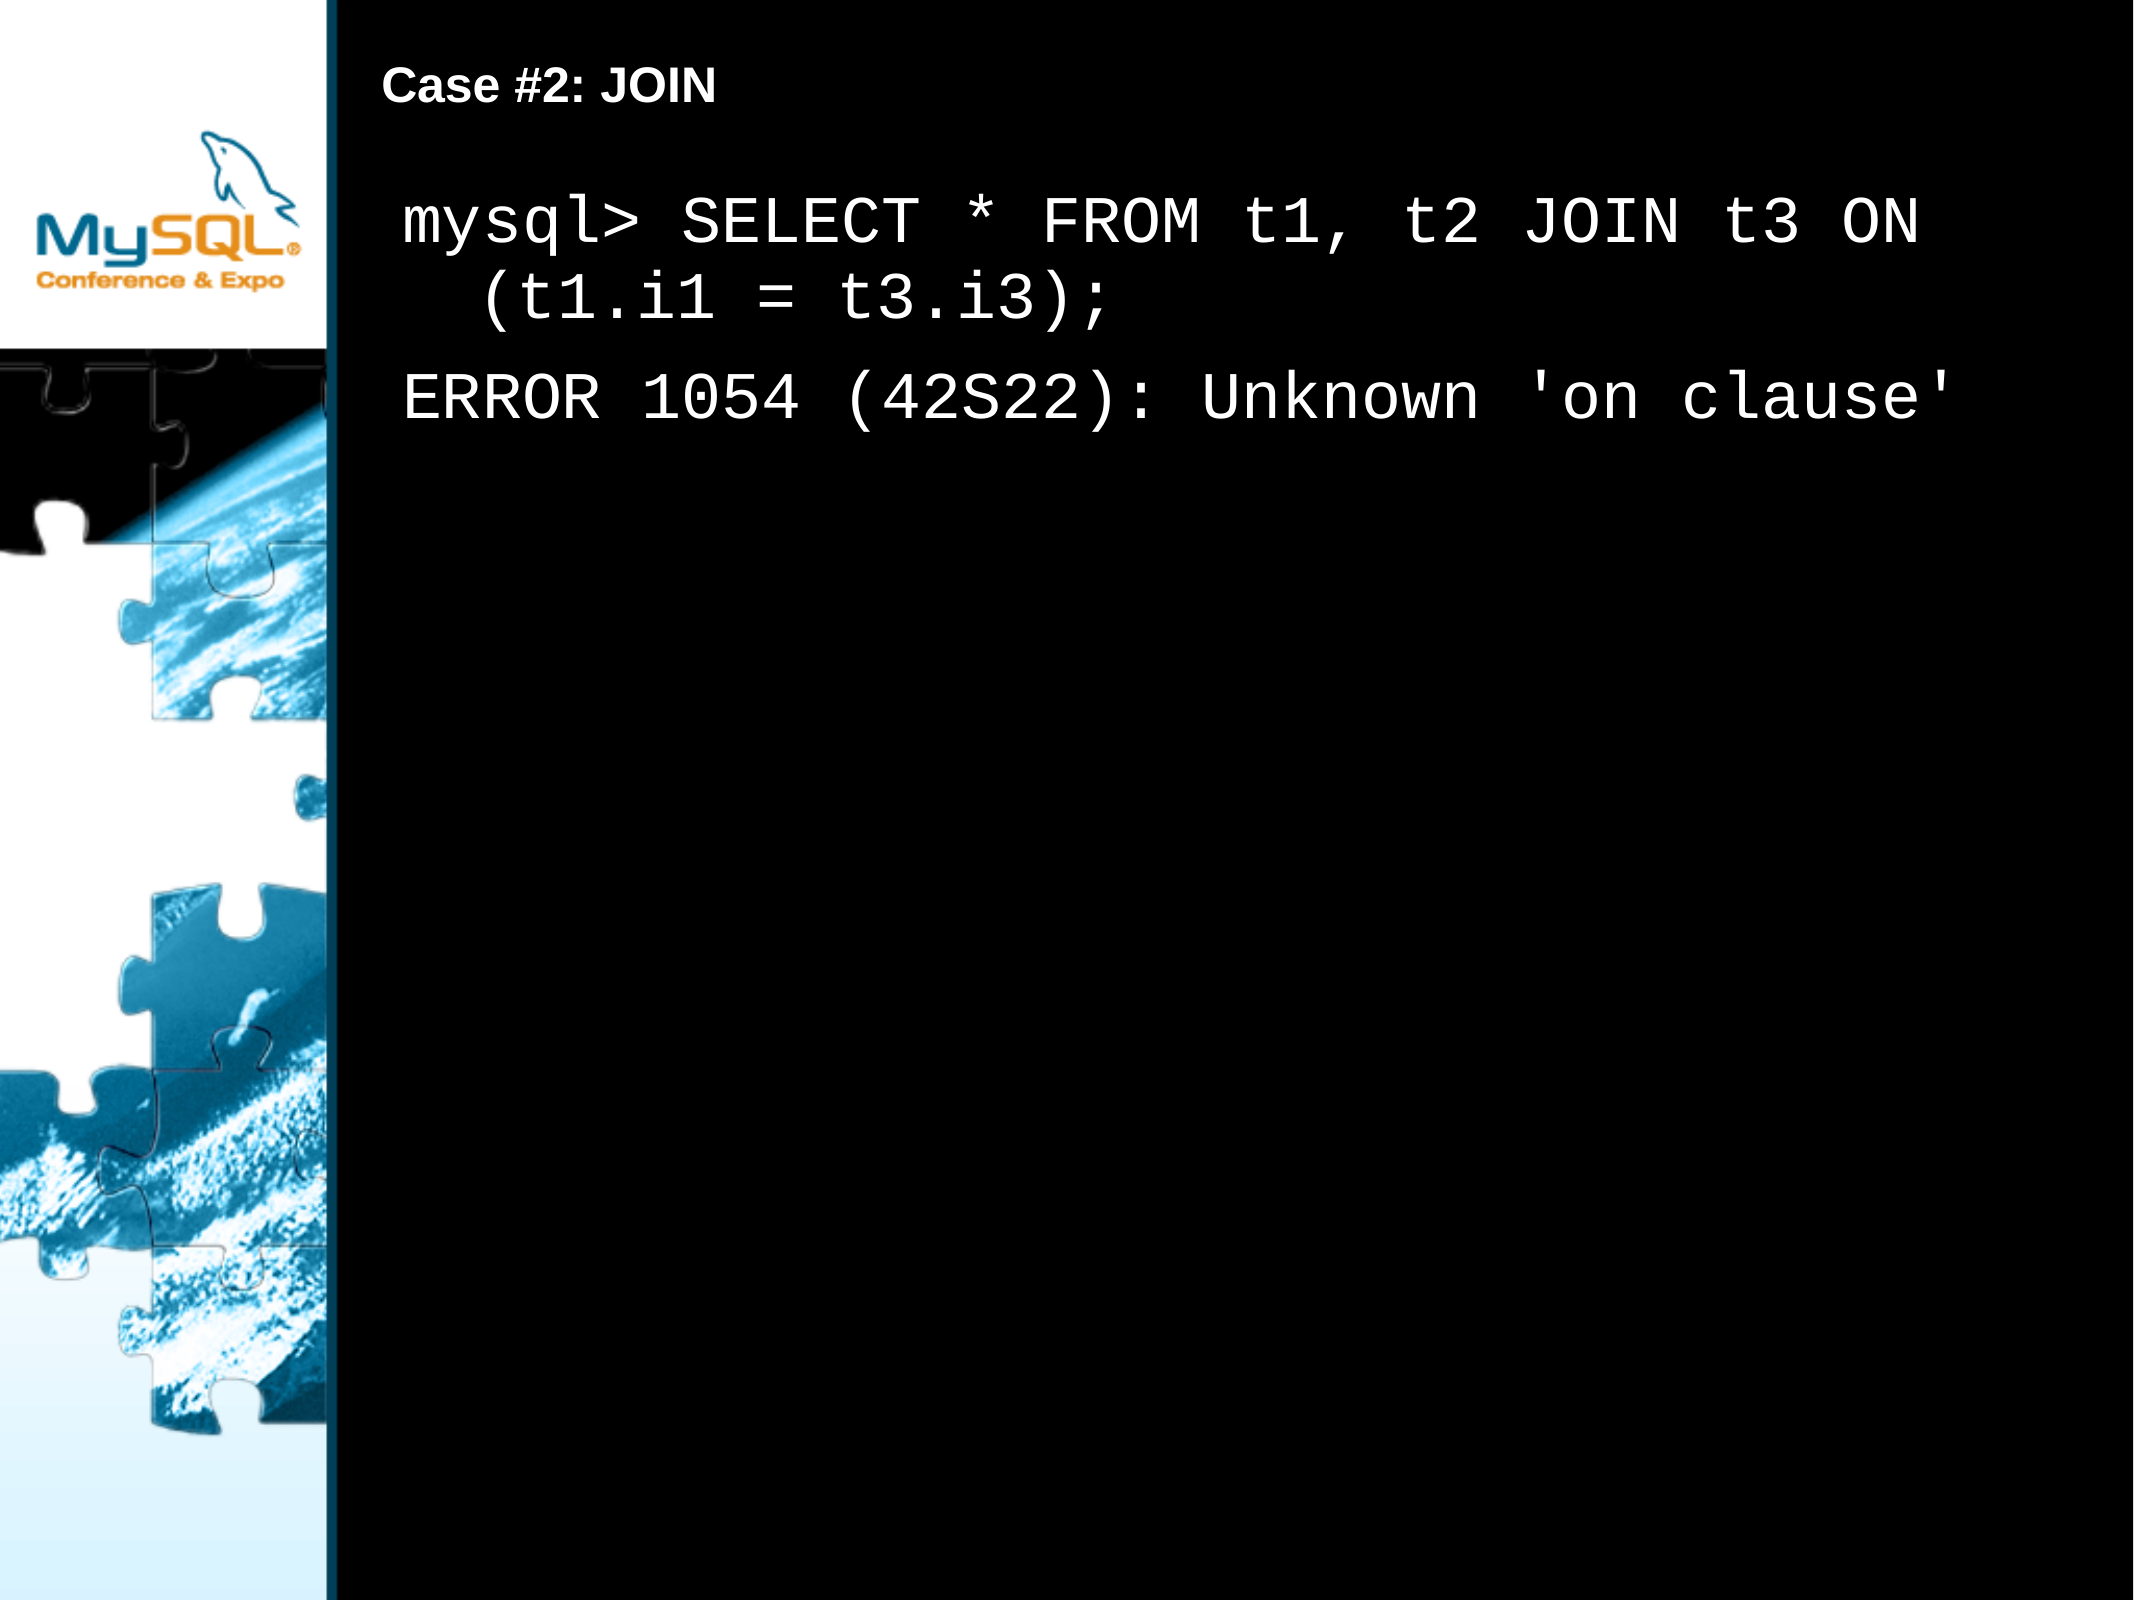

# Case #2: JOIN
mysql> SELECT * FROM t1, t2 JOIN t3 ON (t1.i1 = t3.i3);
ERROR 1054 (42S22): Unknown 'on clause'